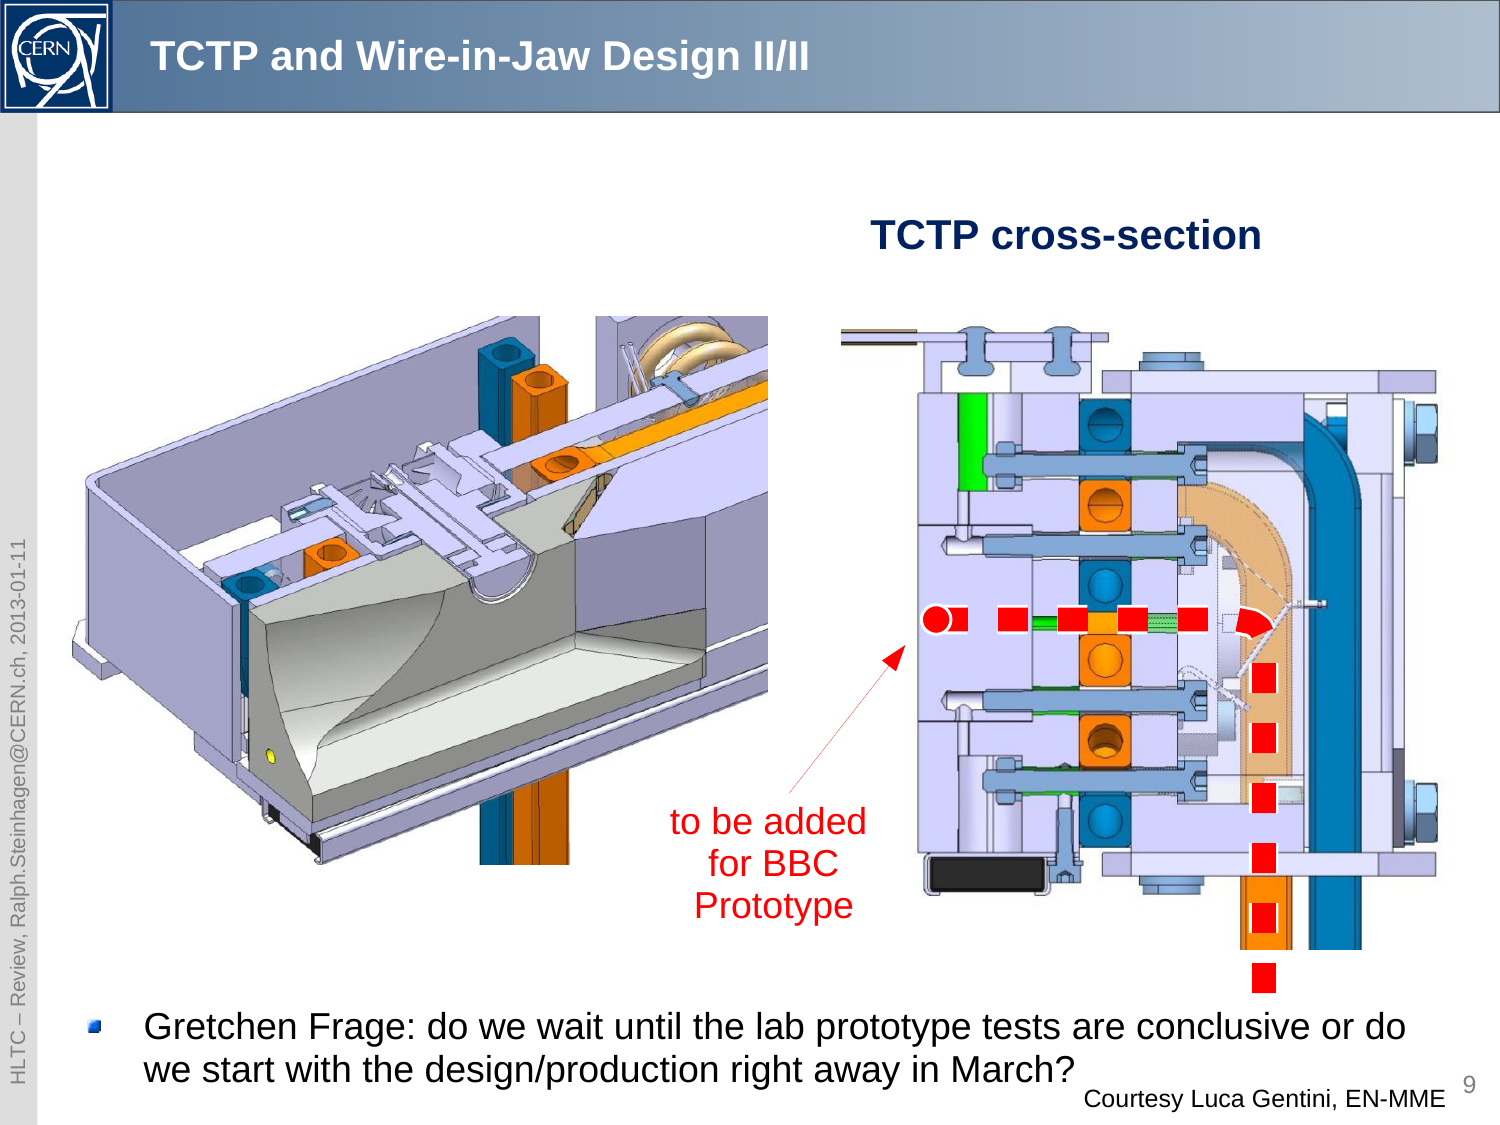

Not a green-field design – leverage EN-MME experience:
# TCTP and Wire-in-Jaw Design II/II
Gretchen Frage: do we wait until the lab prototype tests are conclusive or do we start with the design/production right away in March?
TCTP cross-section
to be added
for BBC
Prototype
Courtesy Luca Gentini, EN-MME